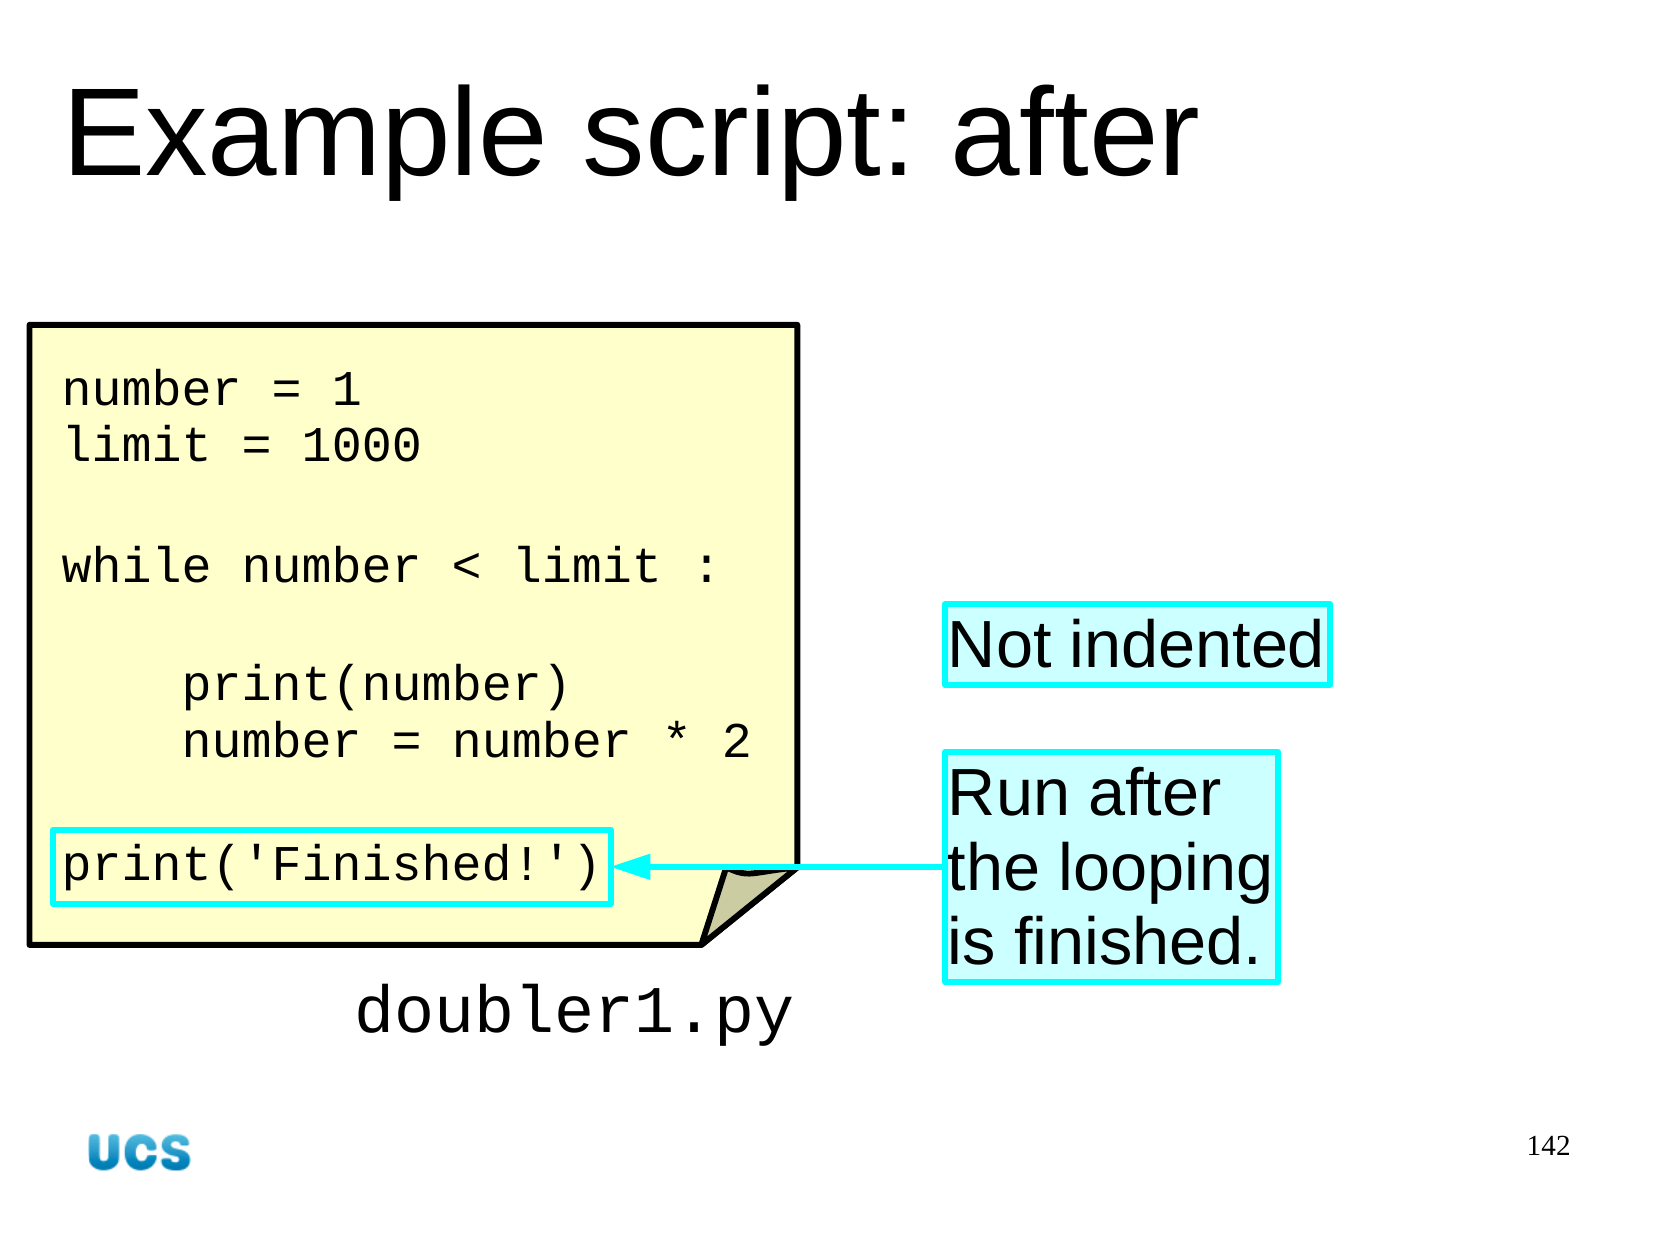

Example script: after
number = 1
limit = 1000
while
number < limit
:
Not indented
print(number)
number = number * 2
Run after
the looping
is finished.
print('Finished!')
doubler1.py
142